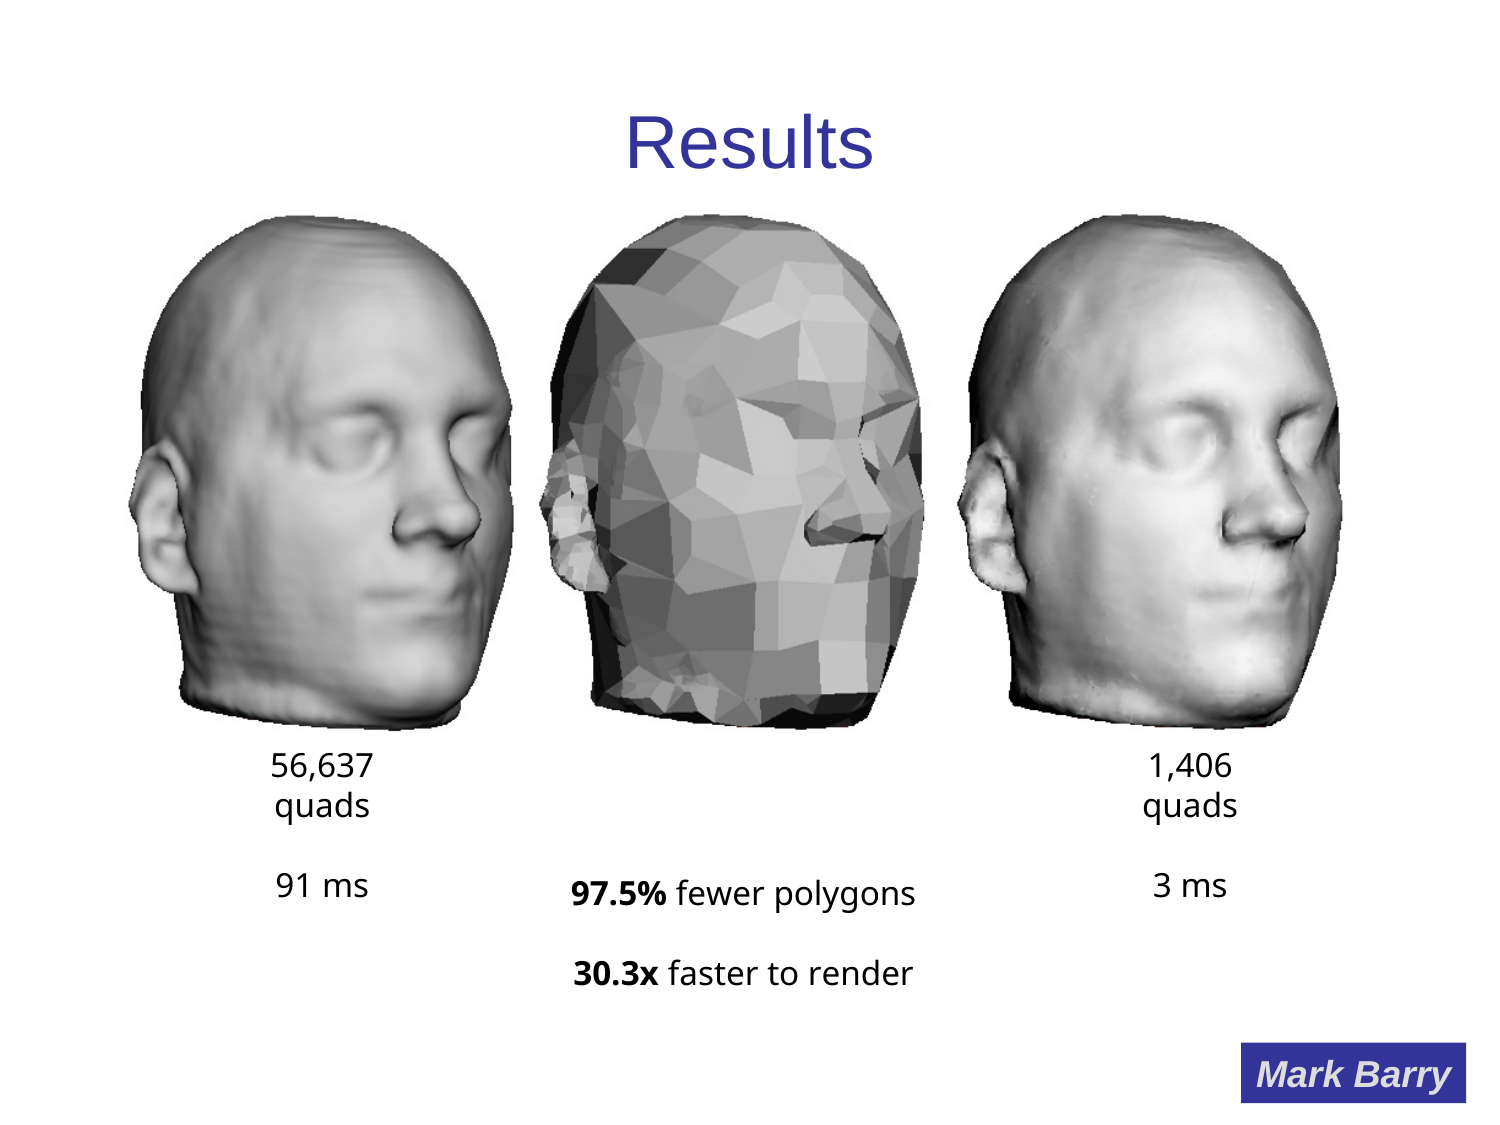

# Results
56,637
quads
91 ms
1,406
quads
3 ms
97.5% fewer polygons
30.3x faster to render
Mark Barry